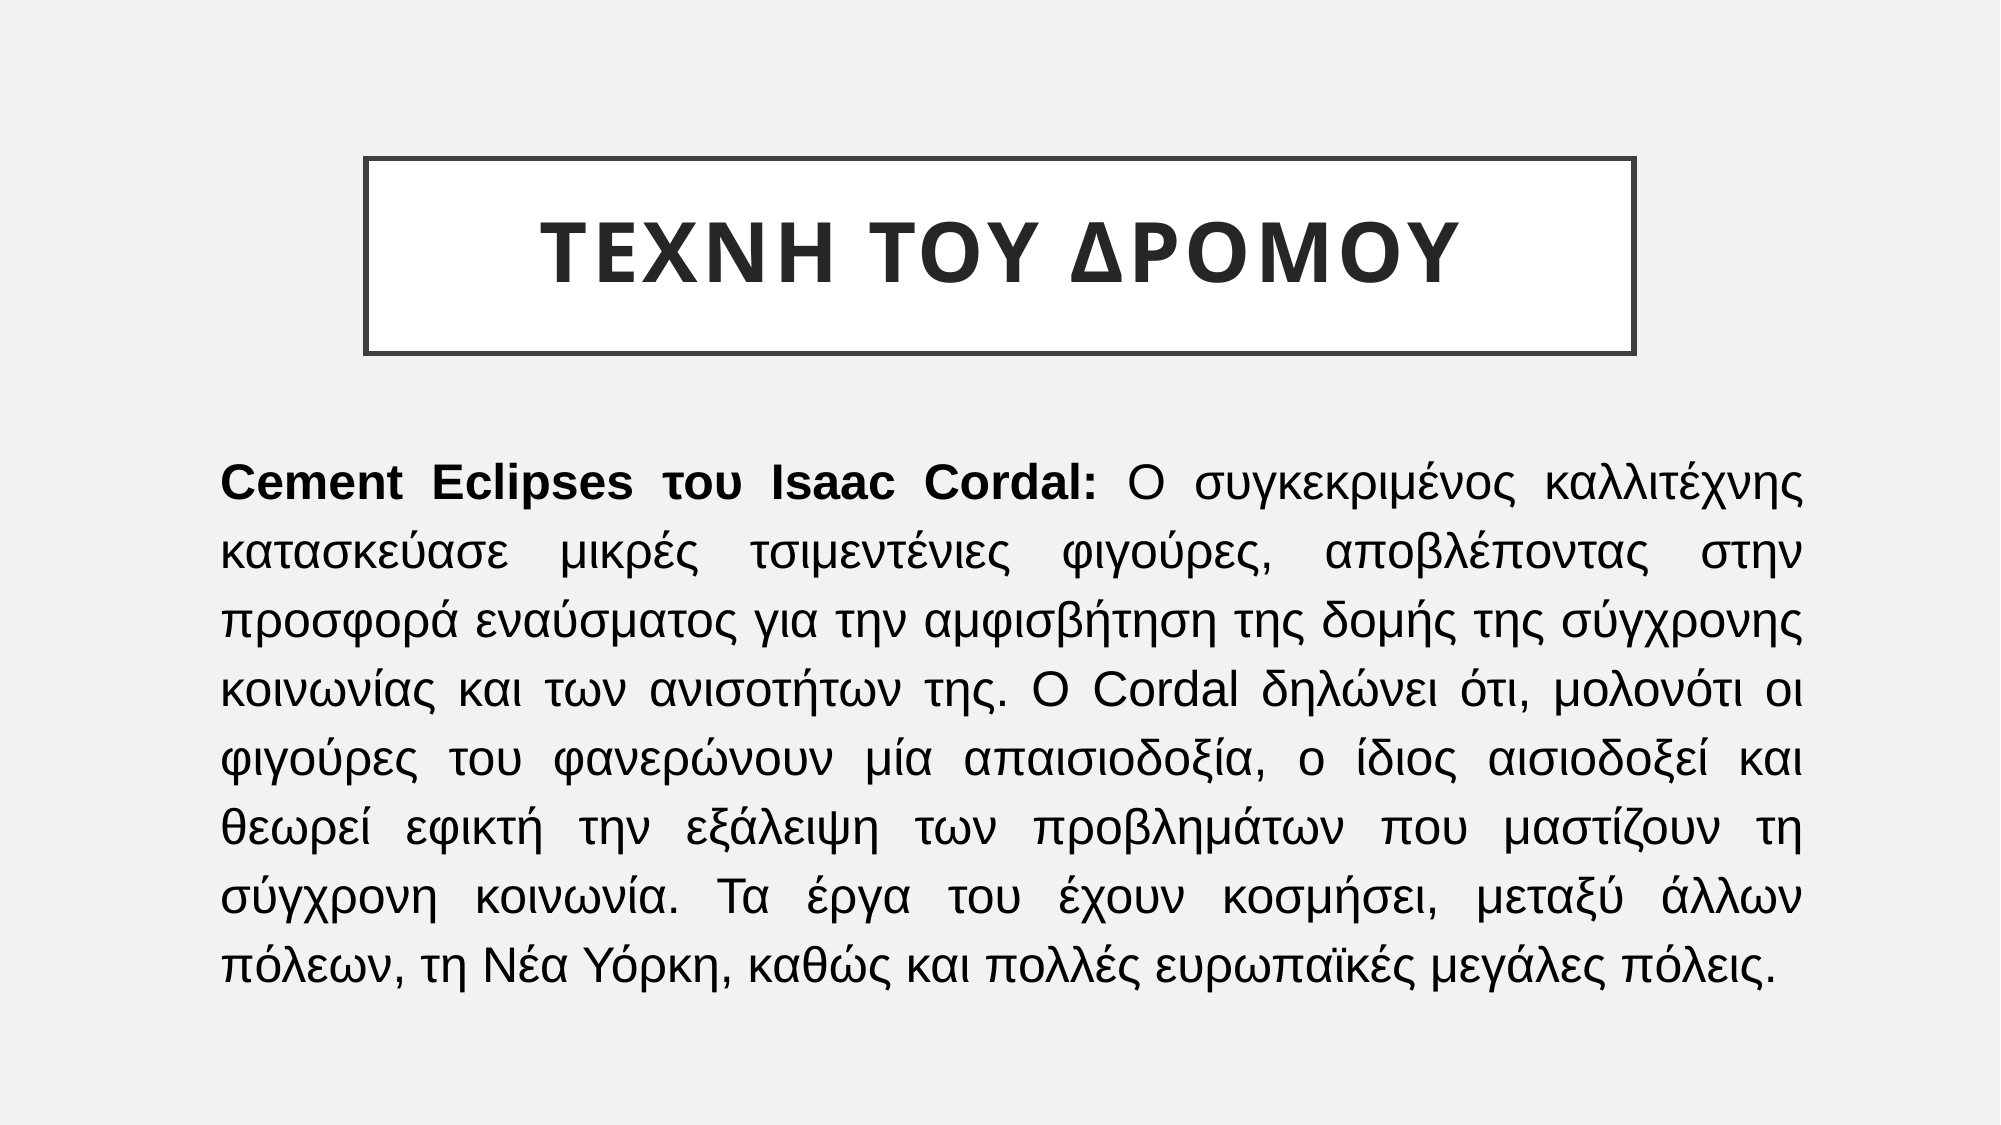

# Τεχνη του δρομου
Cement Eclipses του Isaac Cordal: Ο συγκεκριμένος καλλιτέχνης κατασκεύασε μικρές τσιμεντένιες φιγούρες, αποβλέποντας στην προσφορά εναύσματος για την αμφισβήτηση της δομής της σύγχρονης κοινωνίας και των ανισοτήτων της. Ο Cordal δηλώνει ότι, μολονότι οι φιγούρες του φανερώνουν μία απαισιοδοξία, ο ίδιος αισιοδοξεί και θεωρεί εφικτή την εξάλειψη των προβλημάτων που μαστίζουν τη σύγχρονη κοινωνία. Τα έργα του έχουν κοσμήσει, μεταξύ άλλων πόλεων, τη Νέα Υόρκη, καθώς και πολλές ευρωπαϊκές μεγάλες πόλεις.